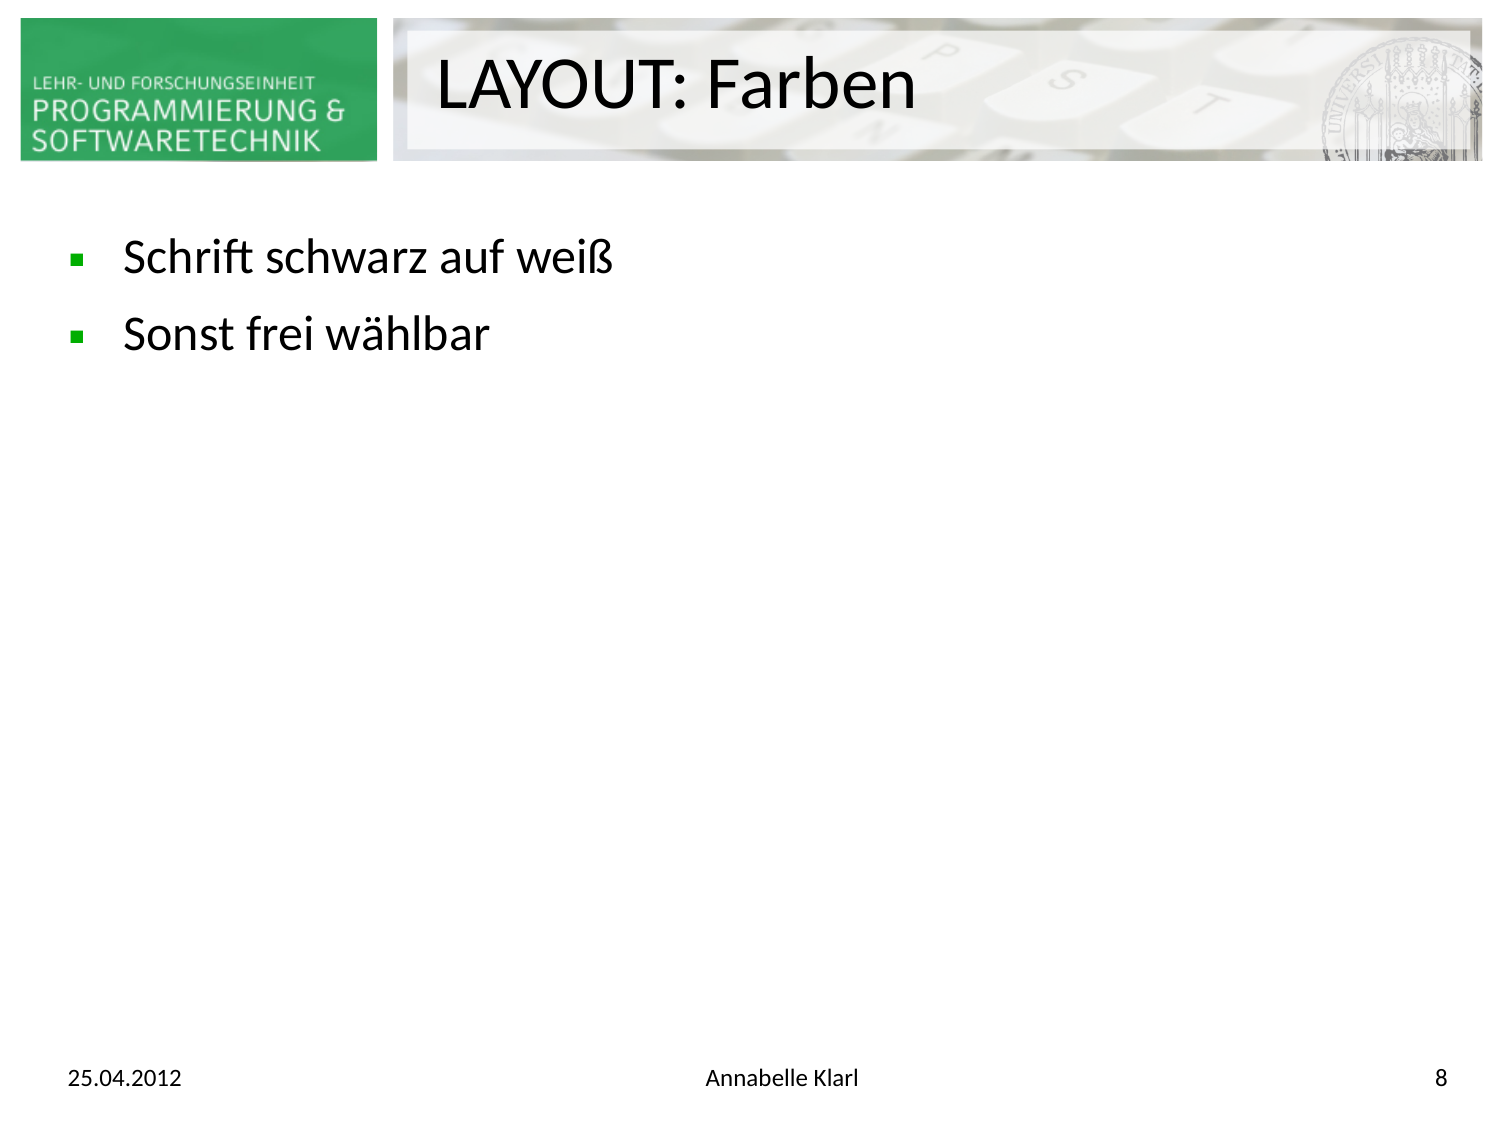

# LAYOUT: Farben
Schrift schwarz auf weiß
Sonst frei wählbar
8